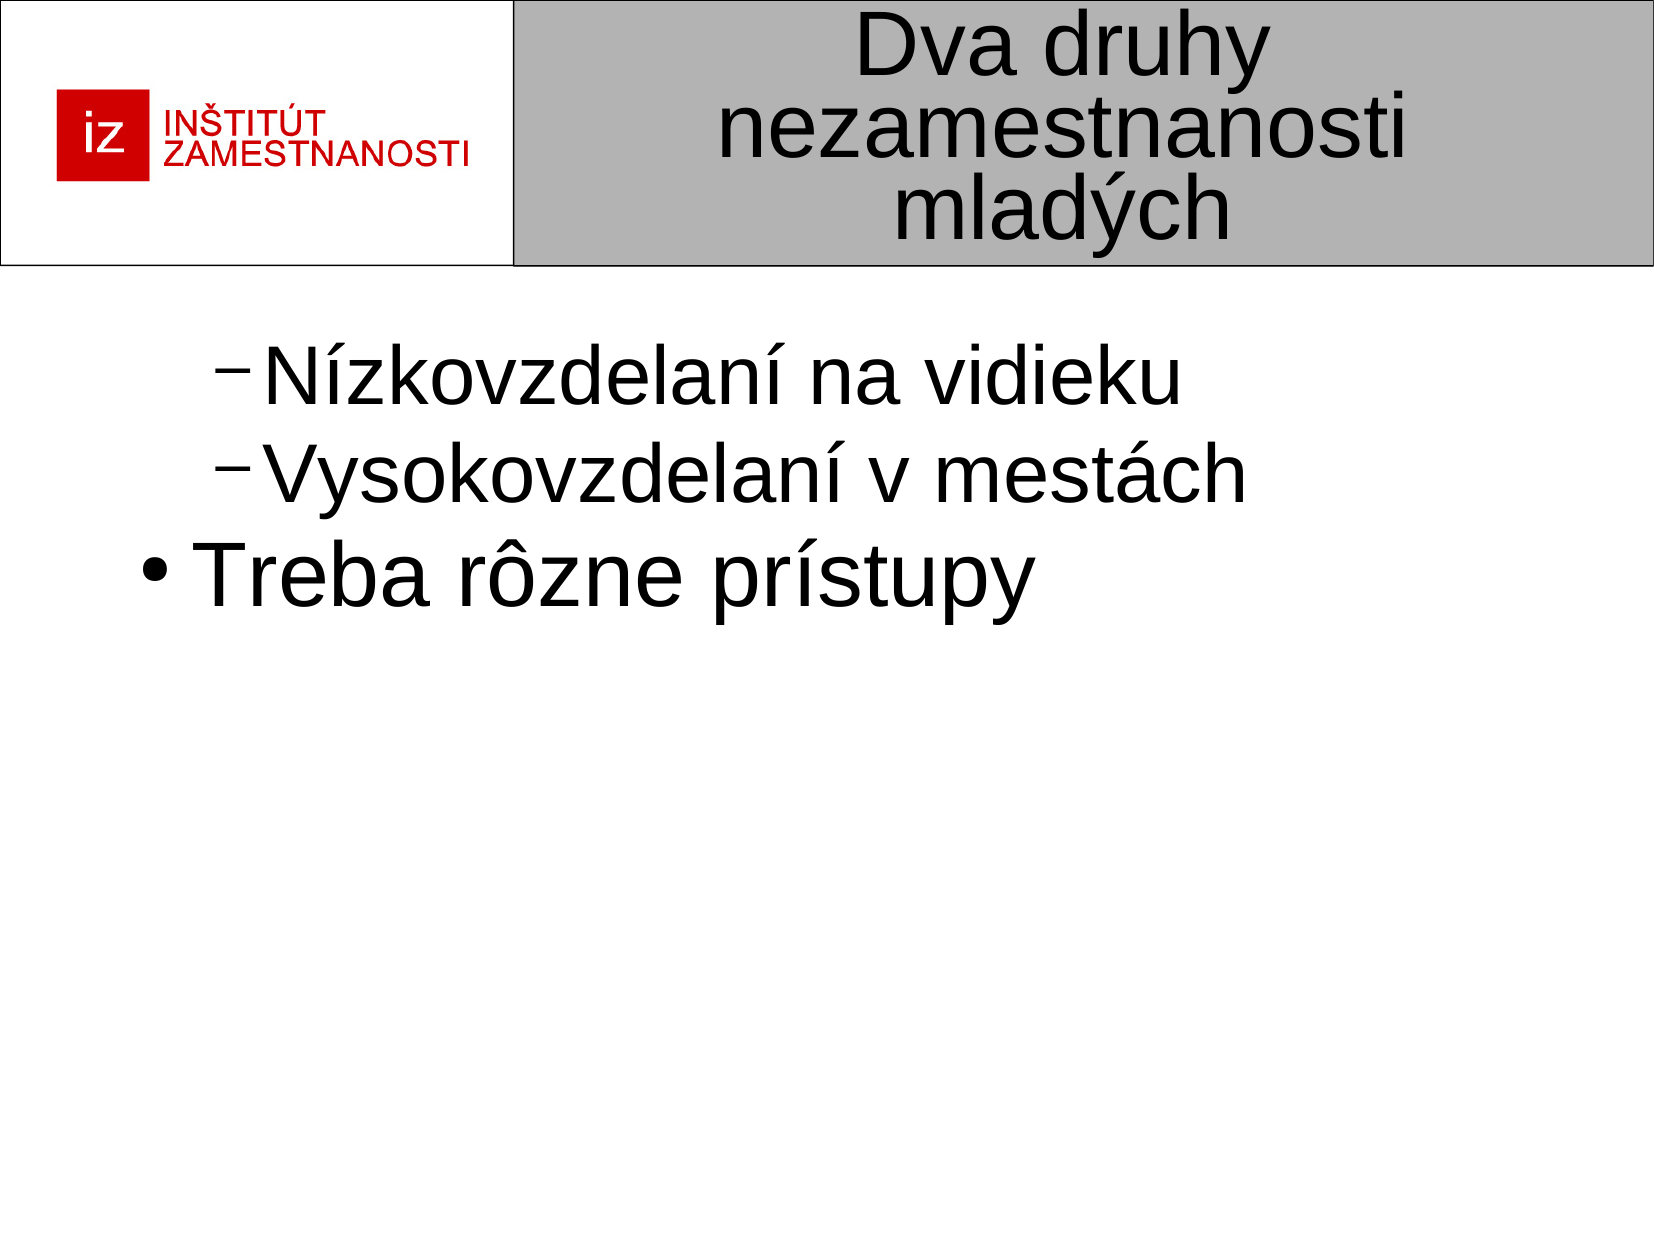

# Dva druhy nezamestnanosti mladých
Nízkovzdelaní na vidieku
Vysokovzdelaní v mestách
Treba rôzne prístupy